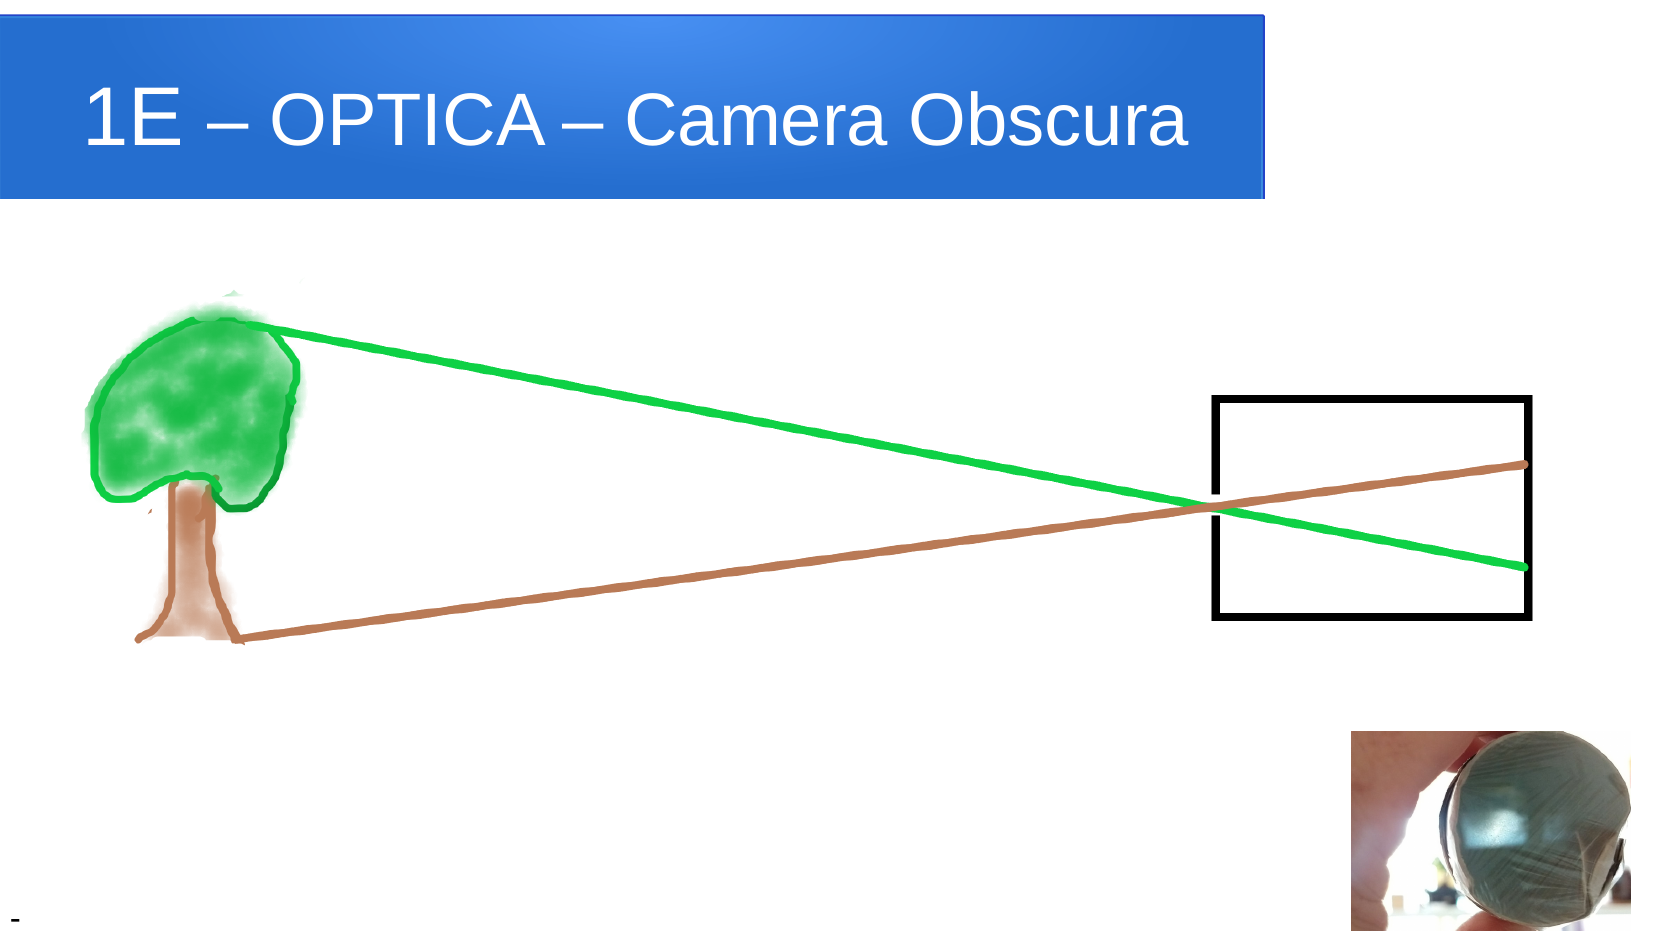

# 1E – OPTICA – Camera Obscura
Uitleg: